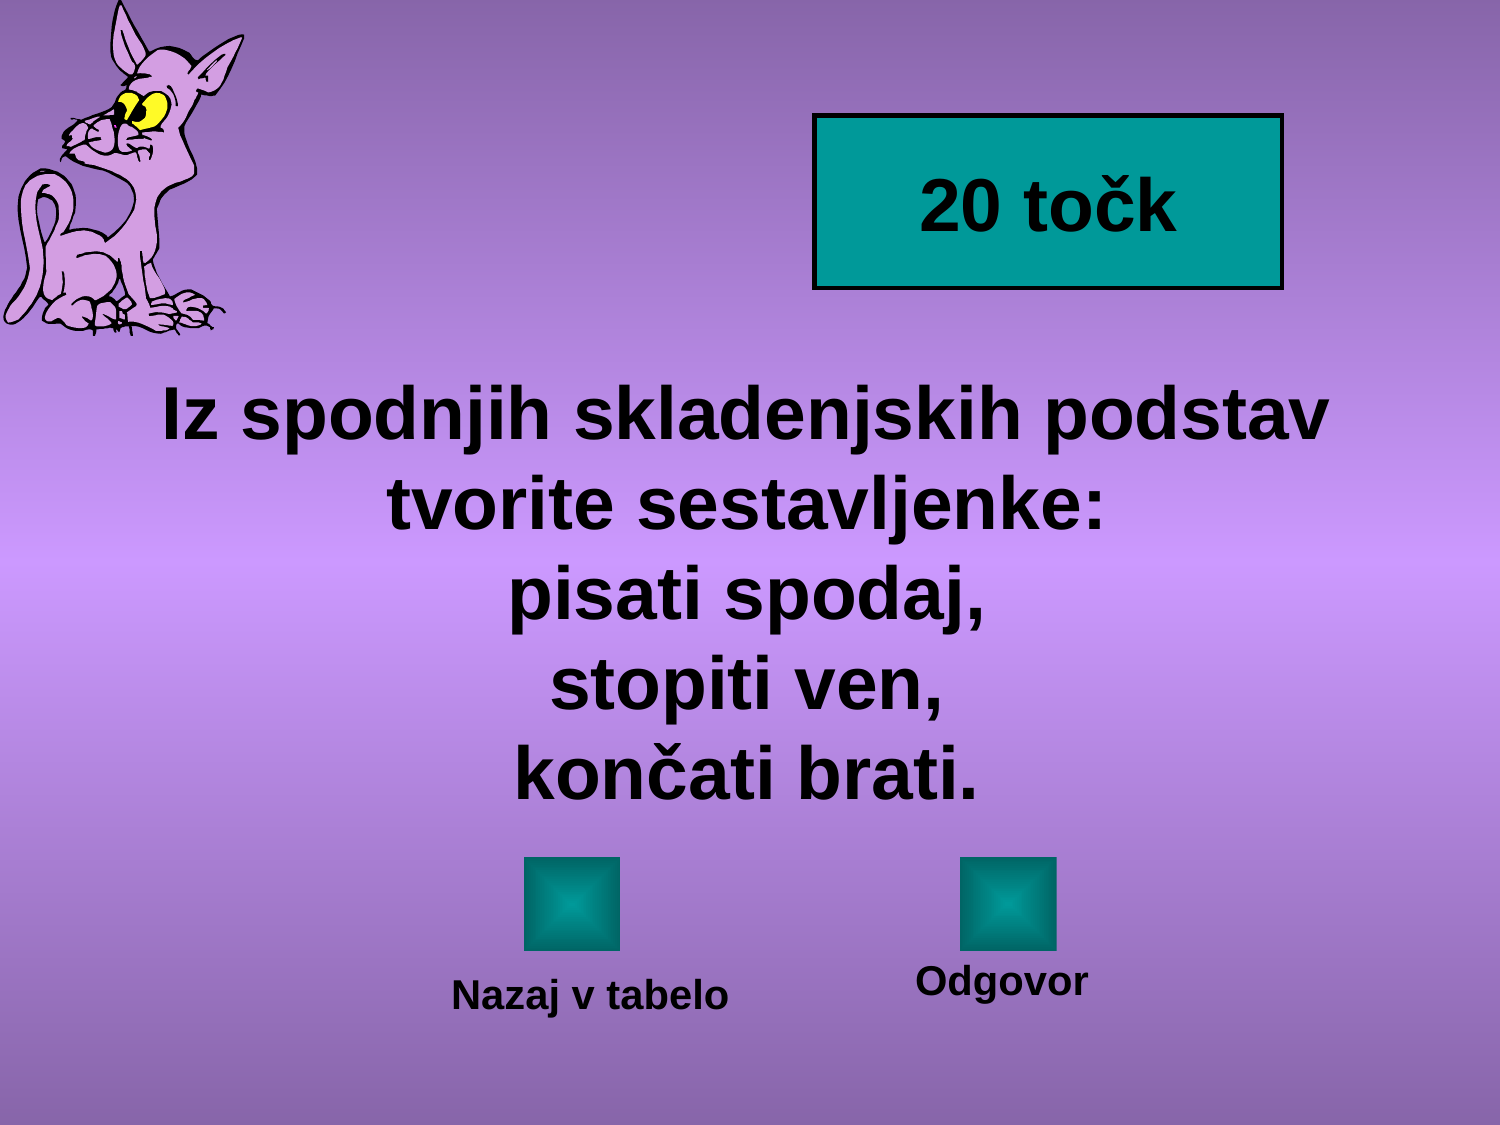

20 točk
Iz spodnjih skladenjskih podstav tvorite sestavljenke:
pisati spodaj,
stopiti ven,
končati brati.
Odgovor
Nazaj v tabelo